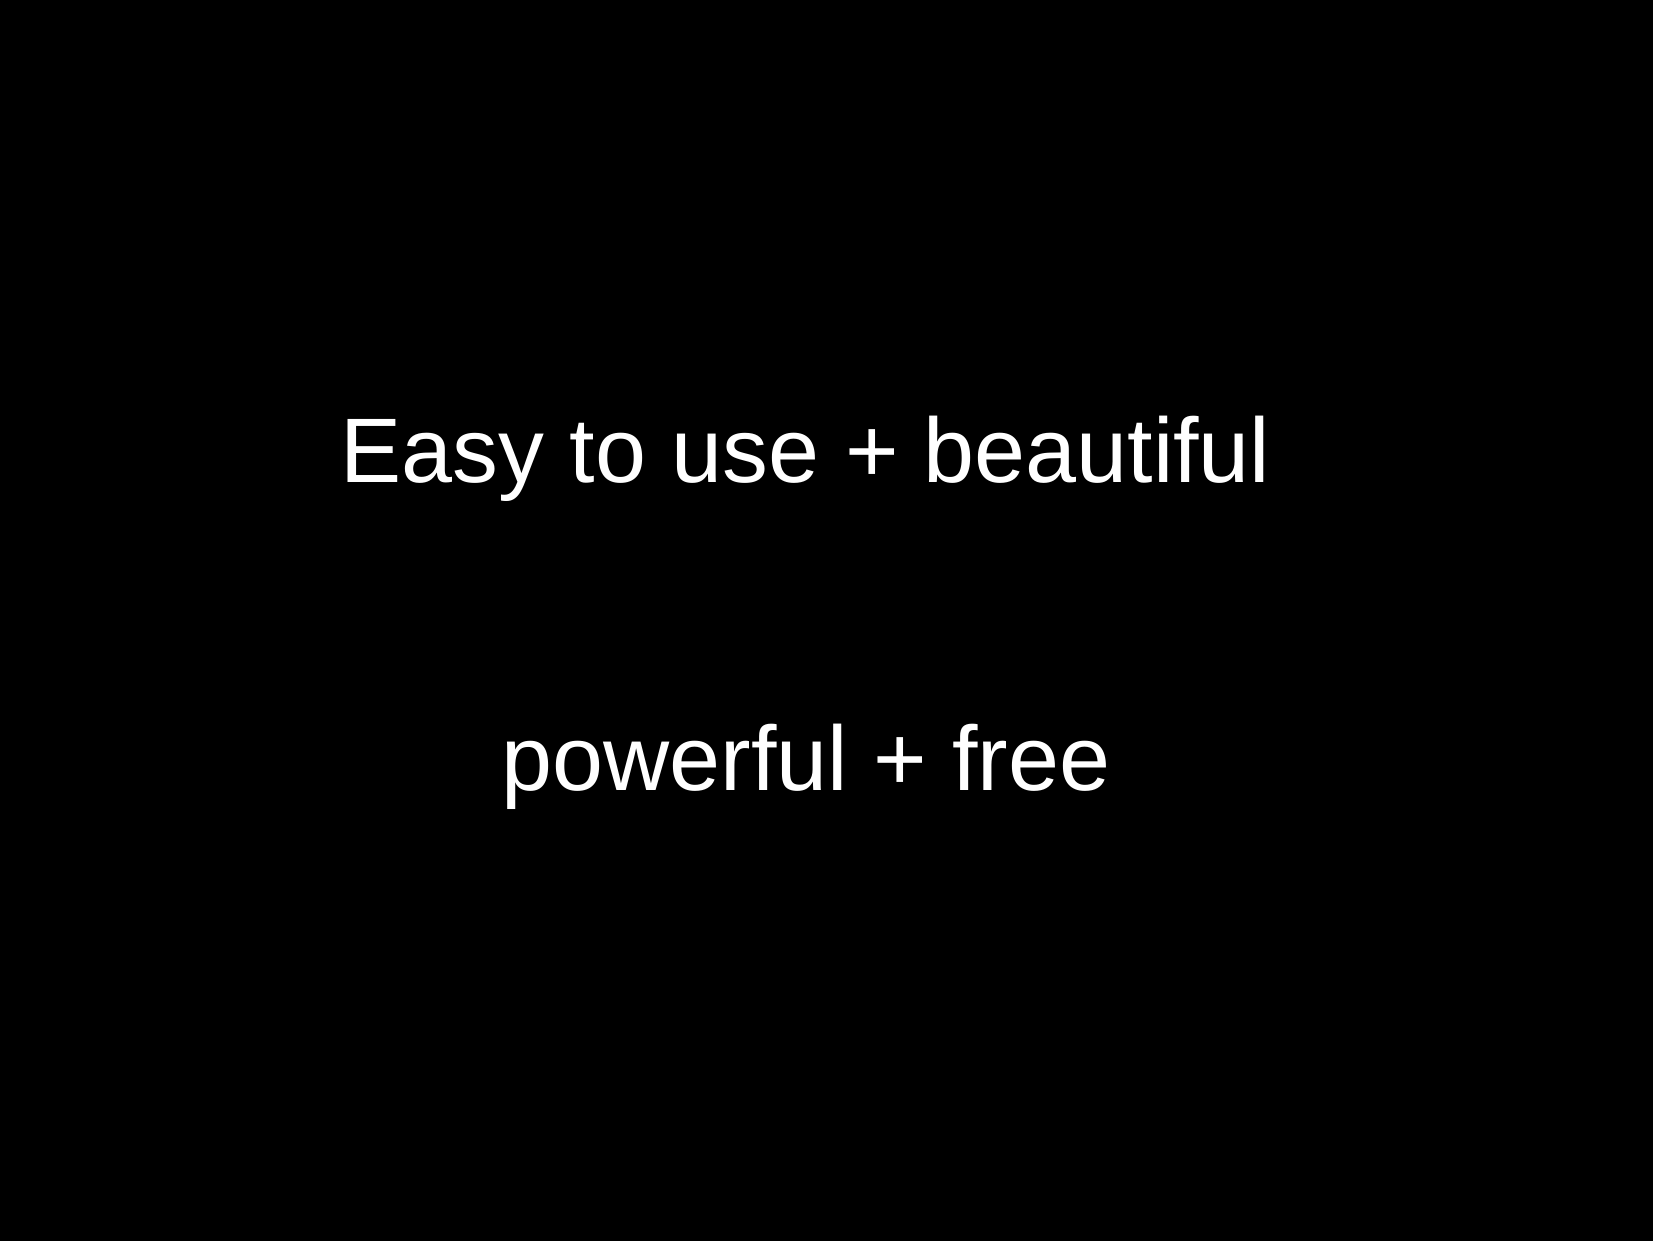

Easy to use + beautiful
powerful + free